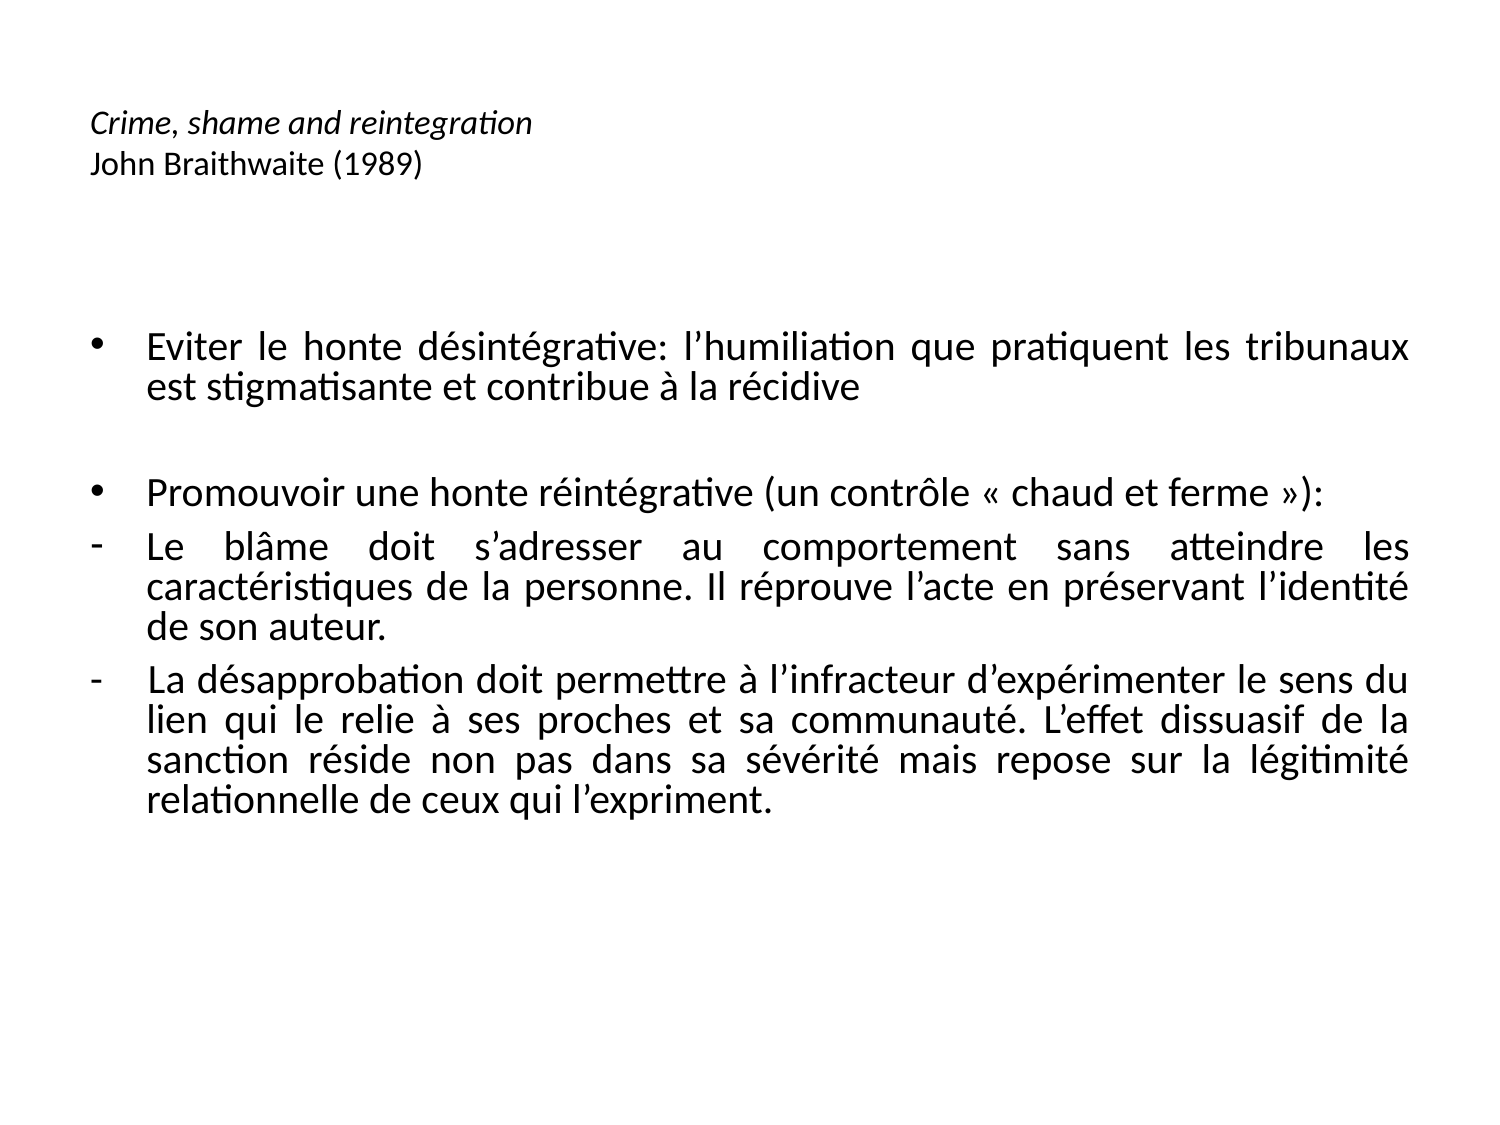

# Crime, shame and reintegration John Braithwaite (1989)
Eviter le honte désintégrative: l’humiliation que pratiquent les tribunaux est stigmatisante et contribue à la récidive
Promouvoir une honte réintégrative (un contrôle « chaud et ferme »):
Le blâme doit s’adresser au comportement sans atteindre les caractéristiques de la personne. Il réprouve l’acte en préservant l’identité de son auteur.
- La désapprobation doit permettre à l’infracteur d’expérimenter le sens du lien qui le relie à ses proches et sa communauté. L’effet dissuasif de la sanction réside non pas dans sa sévérité mais repose sur la légitimité relationnelle de ceux qui l’expriment.